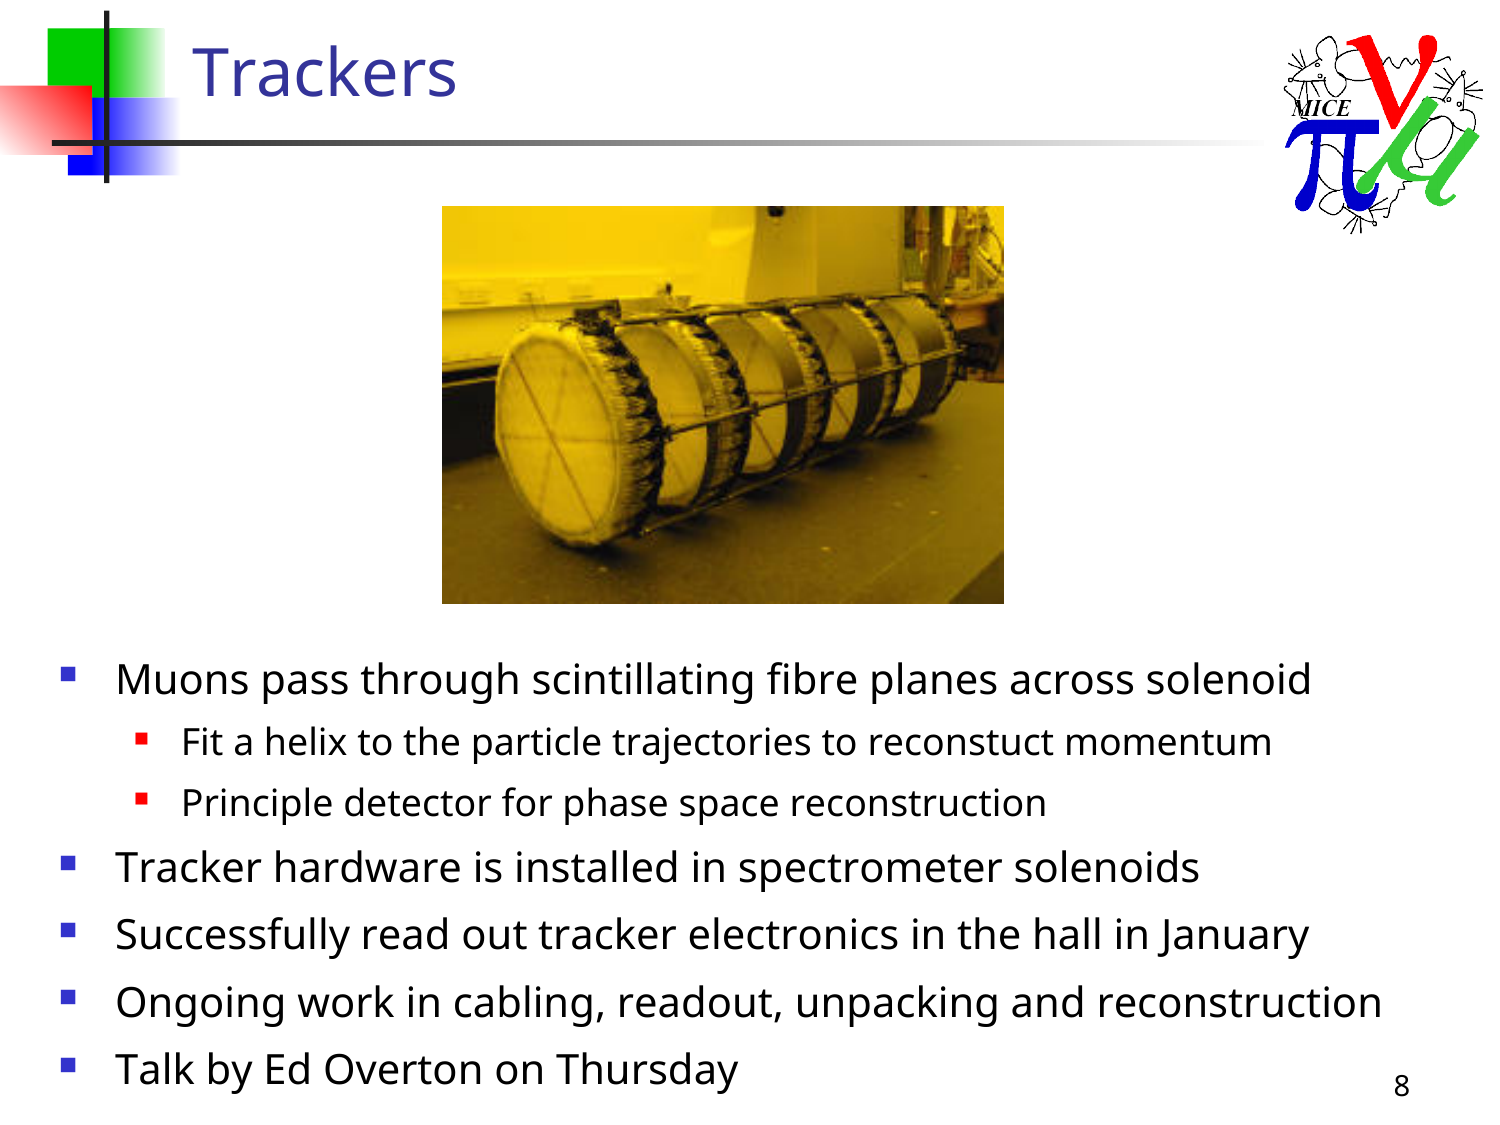

# Trackers
Muons pass through scintillating fibre planes across solenoid
Fit a helix to the particle trajectories to reconstuct momentum
Principle detector for phase space reconstruction
Tracker hardware is installed in spectrometer solenoids
Successfully read out tracker electronics in the hall in January
Ongoing work in cabling, readout, unpacking and reconstruction
Talk by Ed Overton on Thursday
8